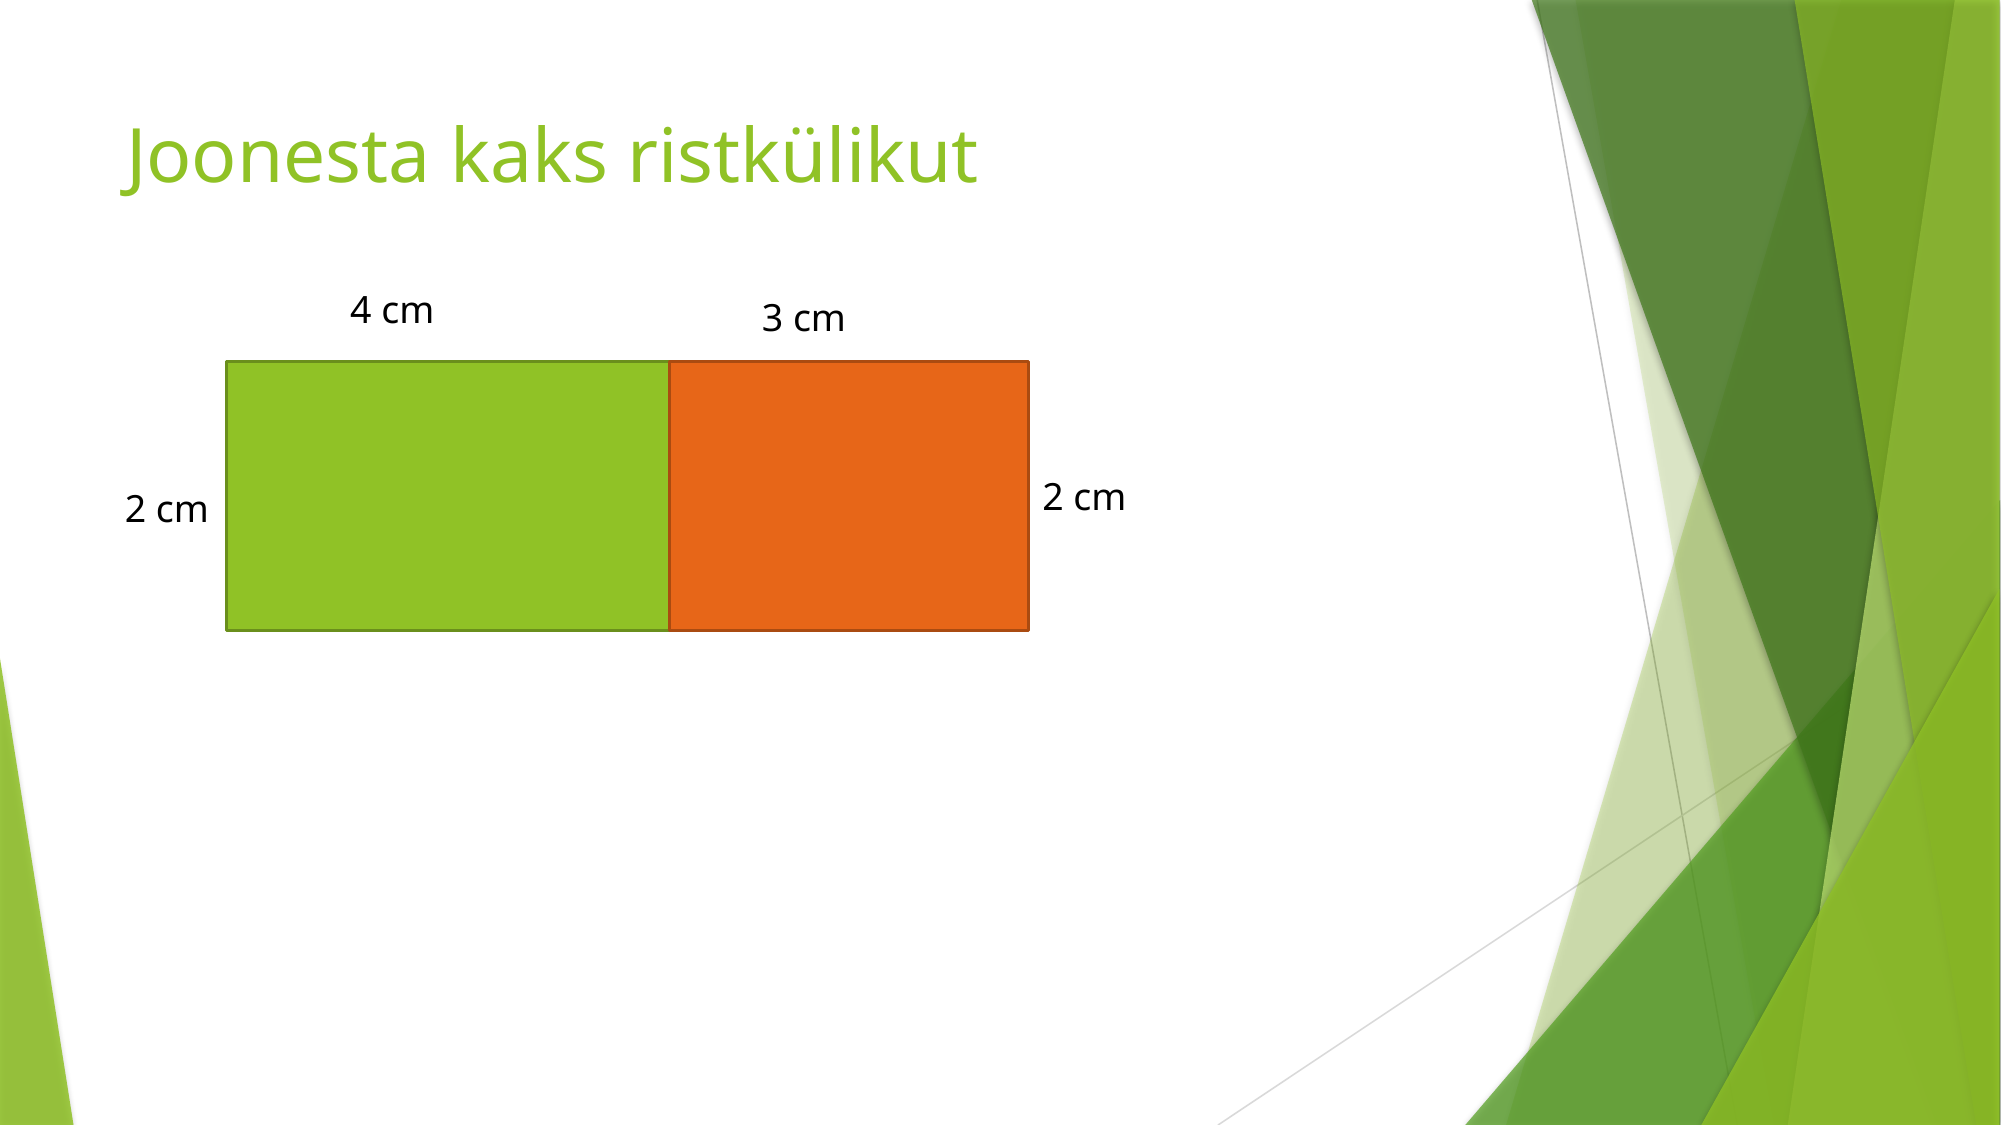

# Joonesta kaks ristkülikut
4 cm
3 cm
2 cm
2 cm